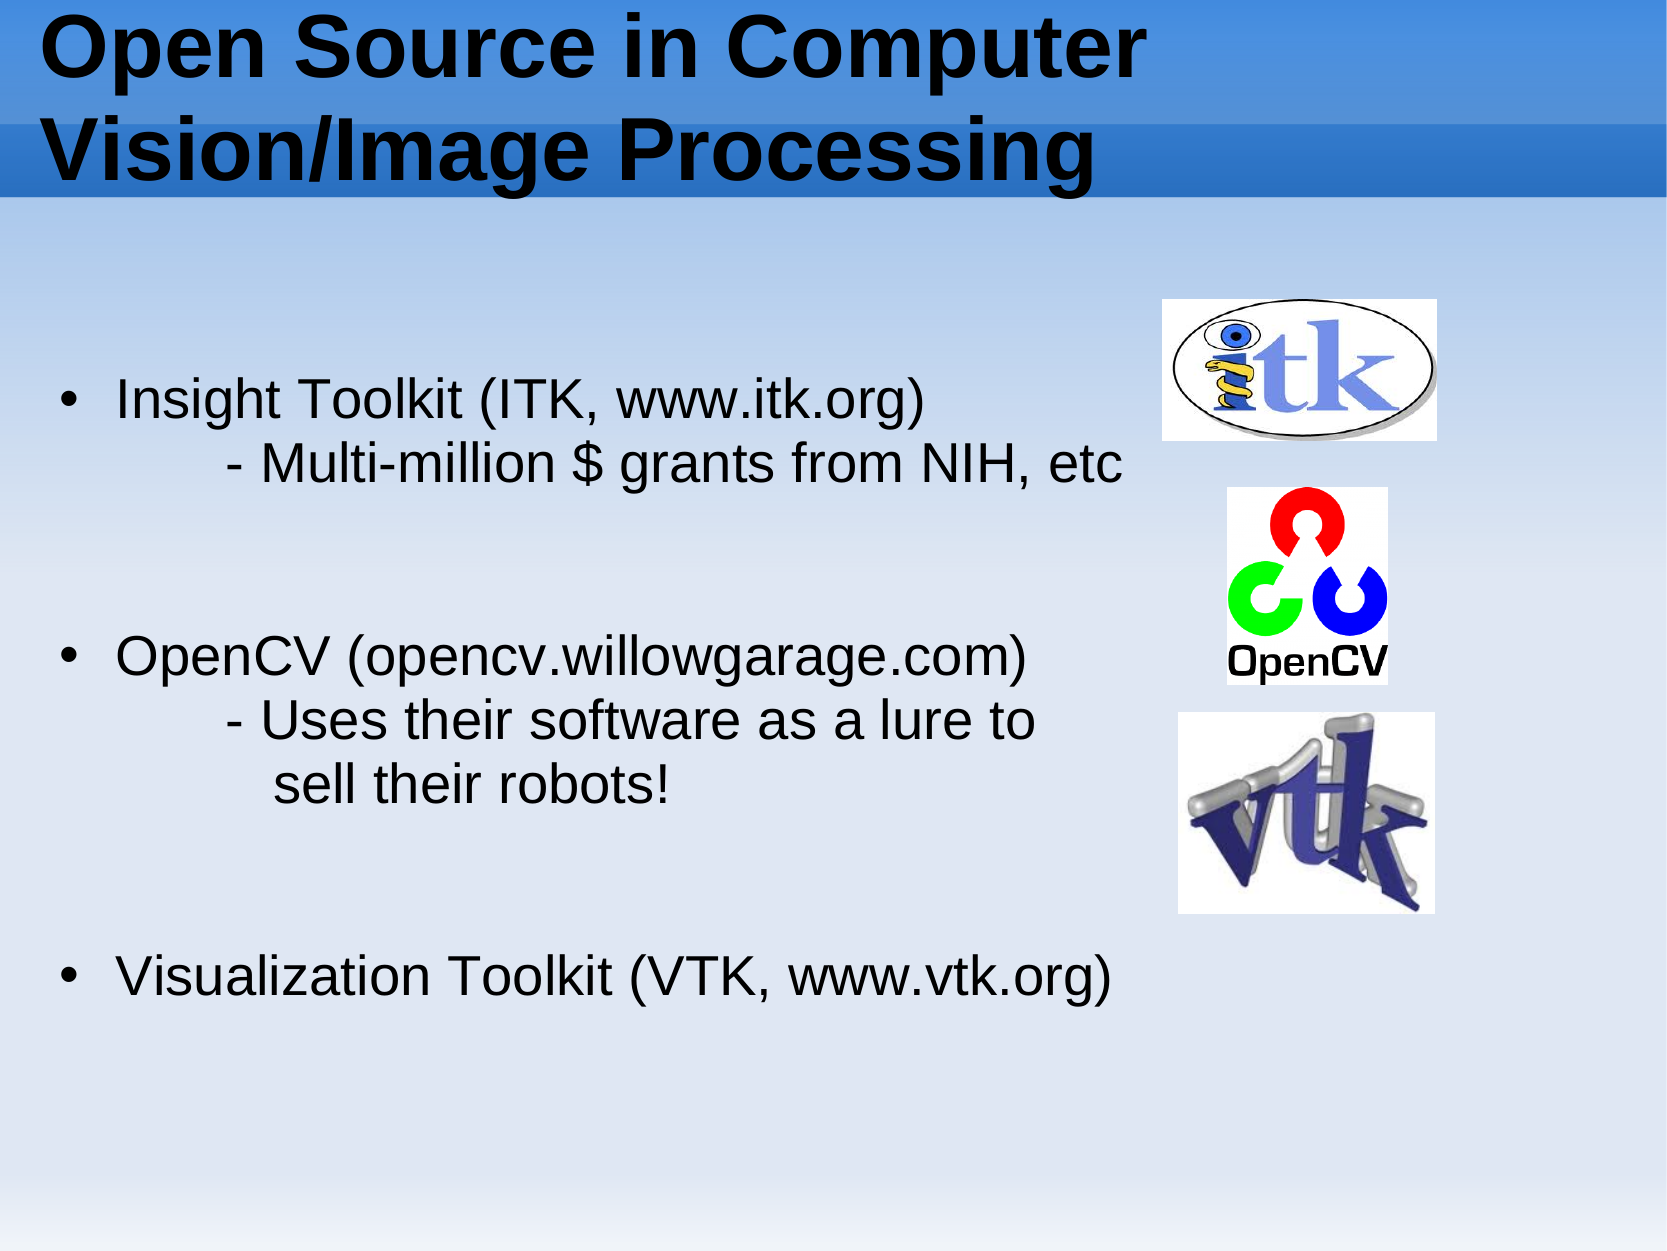

# Open Source in Computer Vision/Image Processing
Insight Toolkit (ITK, www.itk.org)
 - Multi-million $ grants from NIH, etc
OpenCV (opencv.willowgarage.com)
 - Uses their software as a lure to
 sell their robots!
Visualization Toolkit (VTK, www.vtk.org)